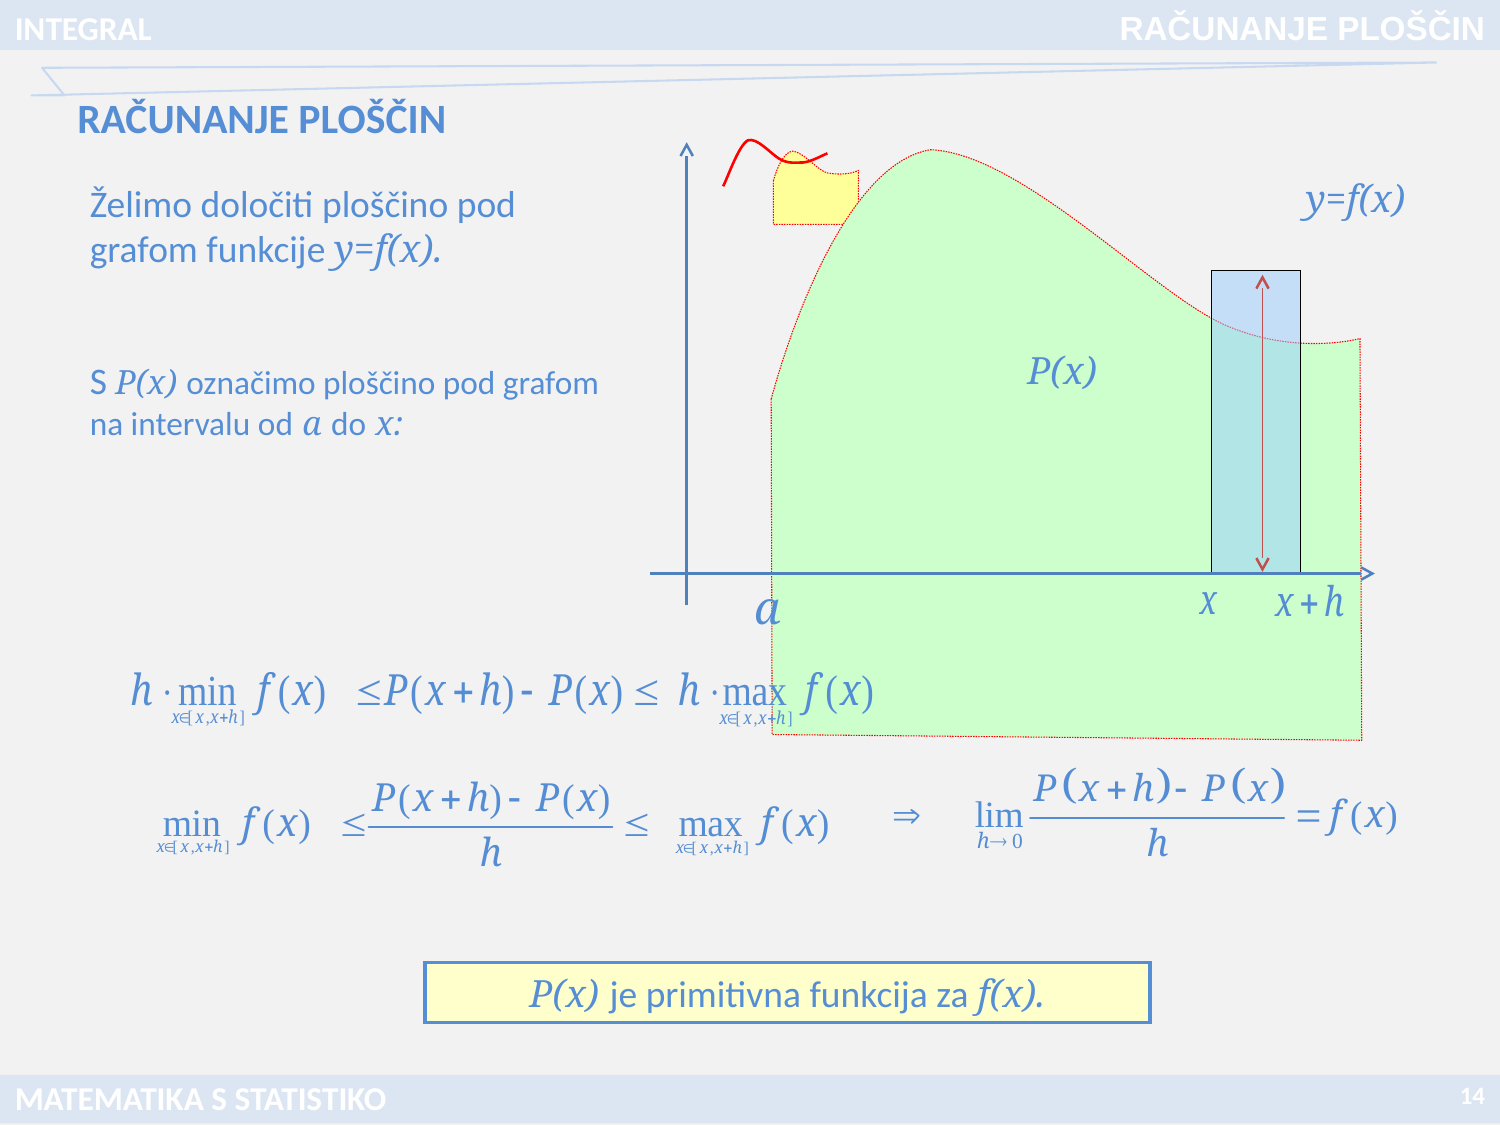

INTEGRAL
RAČUNANJE PLOŠČIN
RAČUNANJE PLOŠČIN
y=f(x)
Želimo določiti ploščino pod grafom funkcije y=f(x).
P(x)
S P(x) označimo ploščino pod grafom na intervalu od a do x:
P(x) je primitivna funkcija za f(x).
MATEMATIKA S STATISTIKO